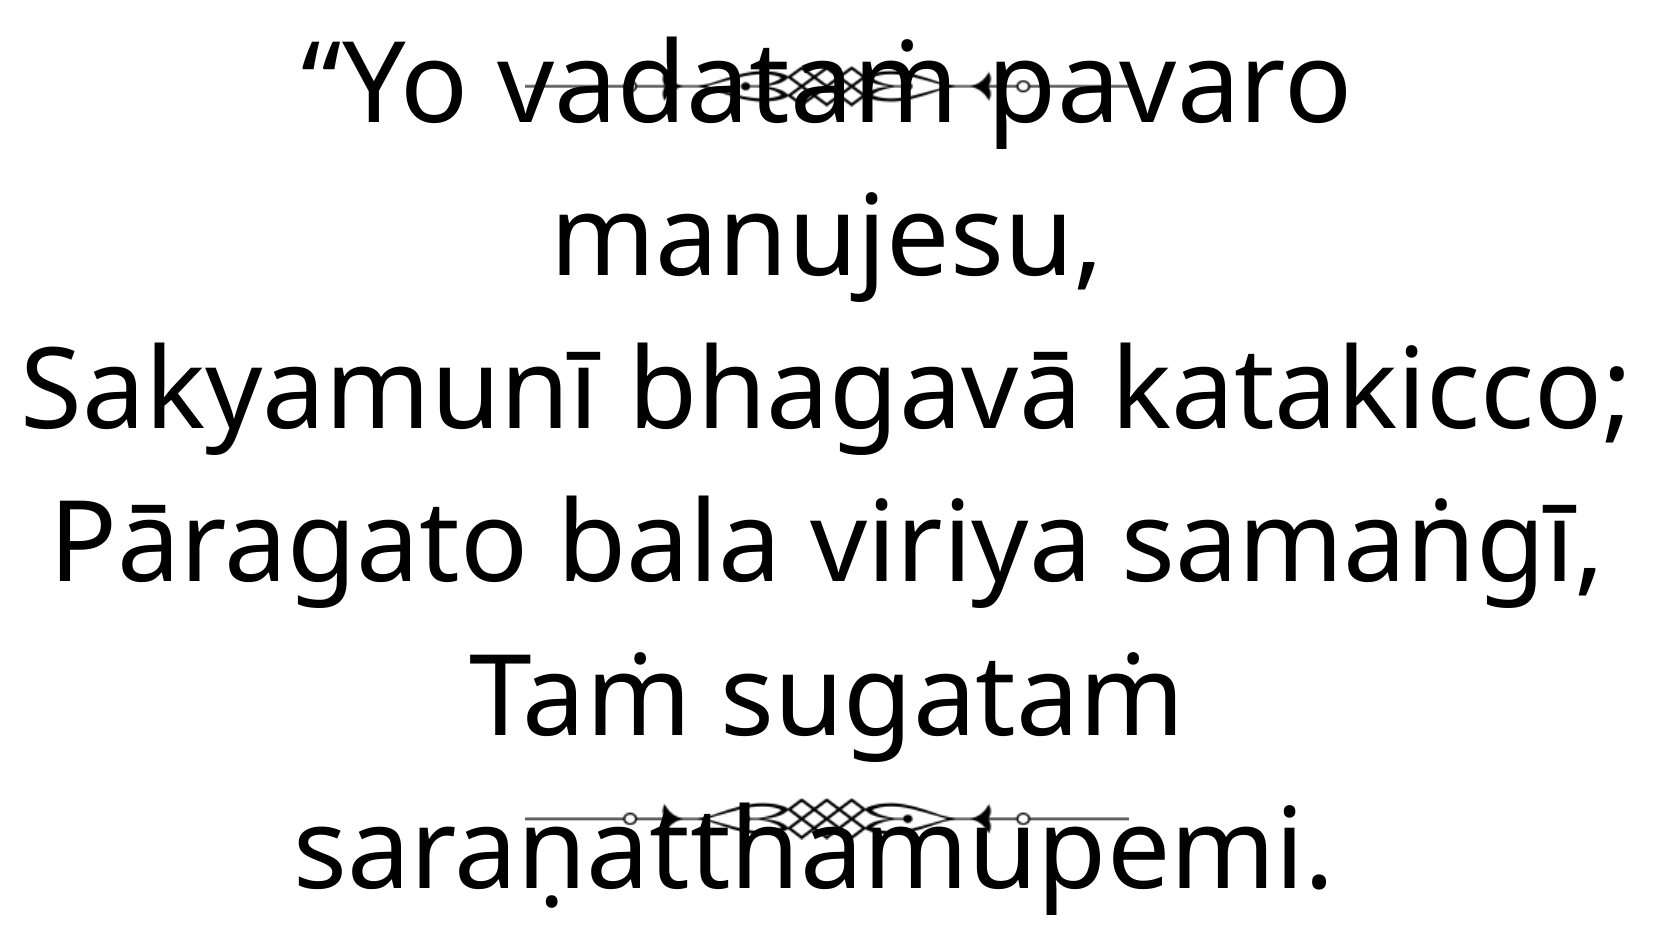

# “Yo vadataṁ pavaro manujesu,
Sakyamunī bhagavā katakicco;
Pāragato bala viriya samaṅgī,
Taṁ sugataṁ saraṇatthamupemi.